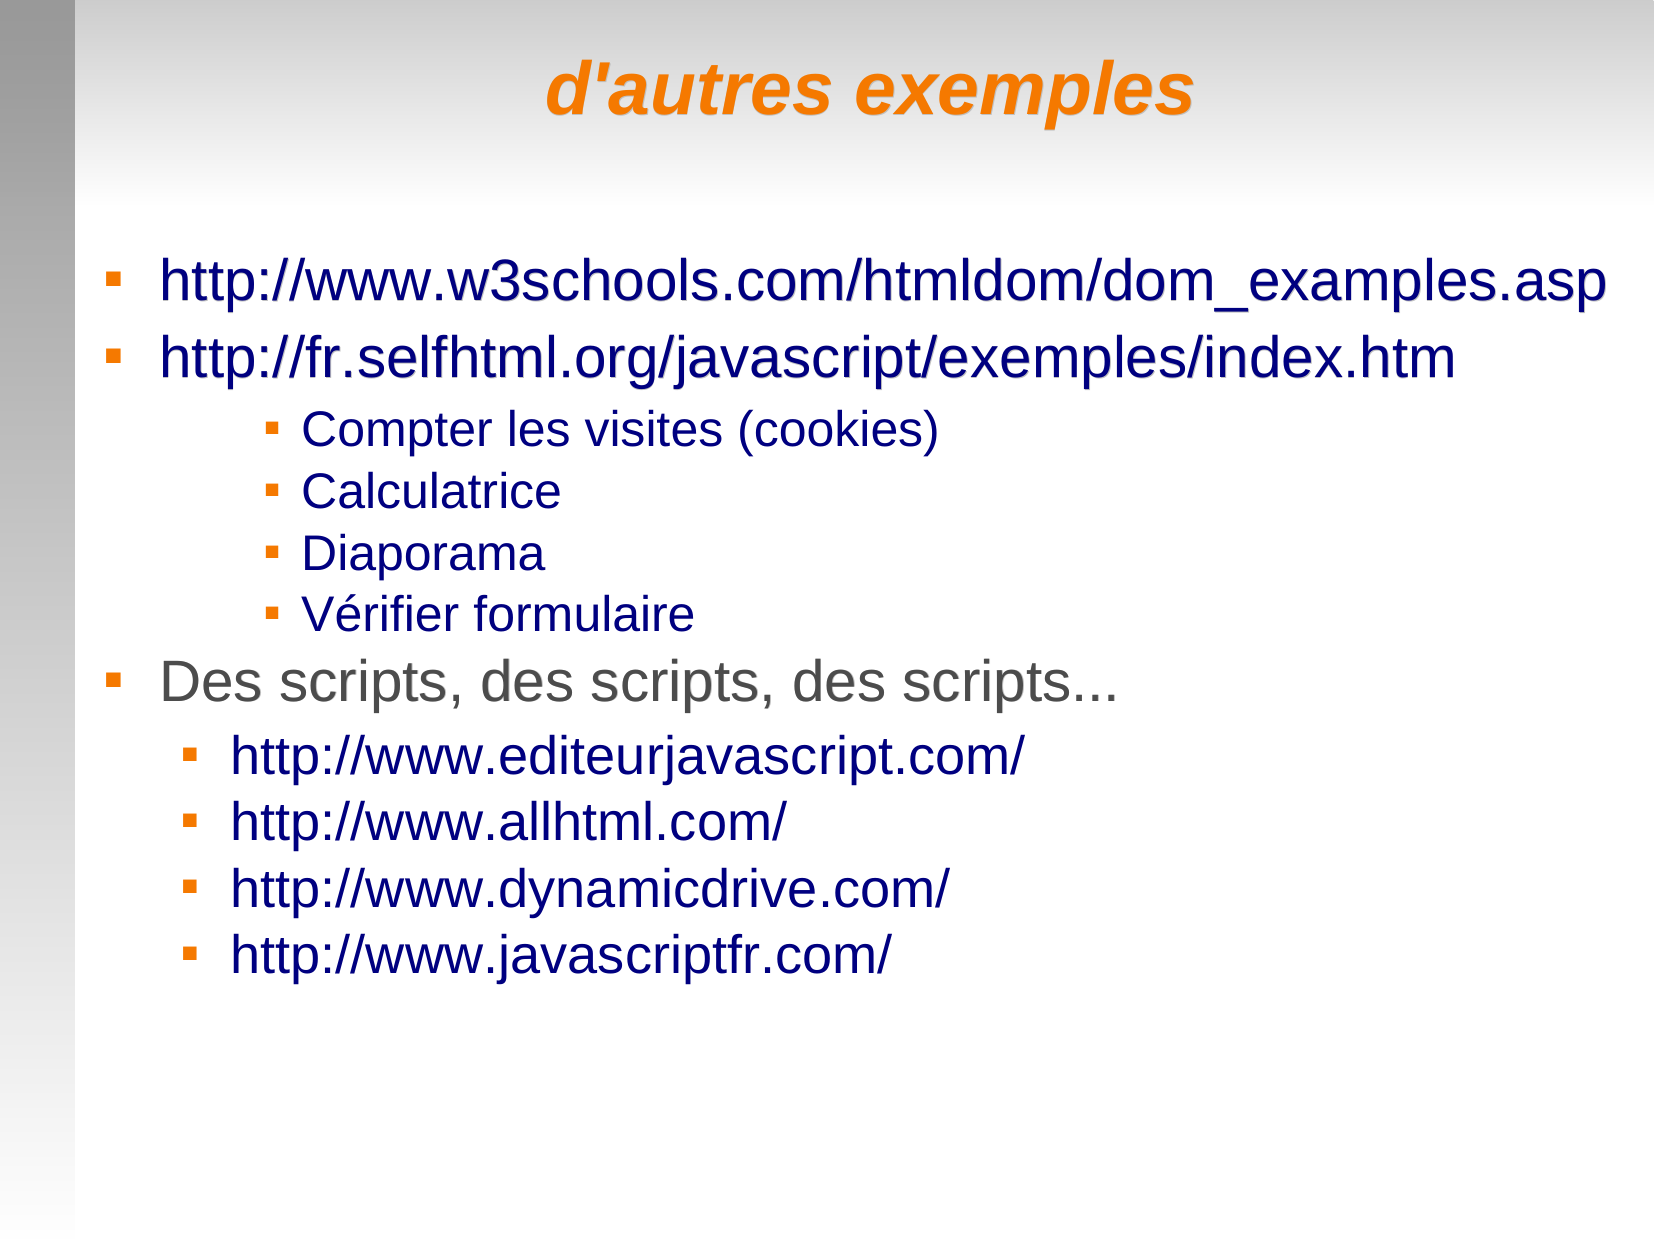

# d'autres exemples
http://www.w3schools.com/htmldom/dom_examples.asp
http://fr.selfhtml.org/javascript/exemples/index.htm
Compter les visites (cookies)
Calculatrice
Diaporama
Vérifier formulaire
Des scripts, des scripts, des scripts...
http://www.editeurjavascript.com/
http://www.allhtml.com/
http://www.dynamicdrive.com/
http://www.javascriptfr.com/